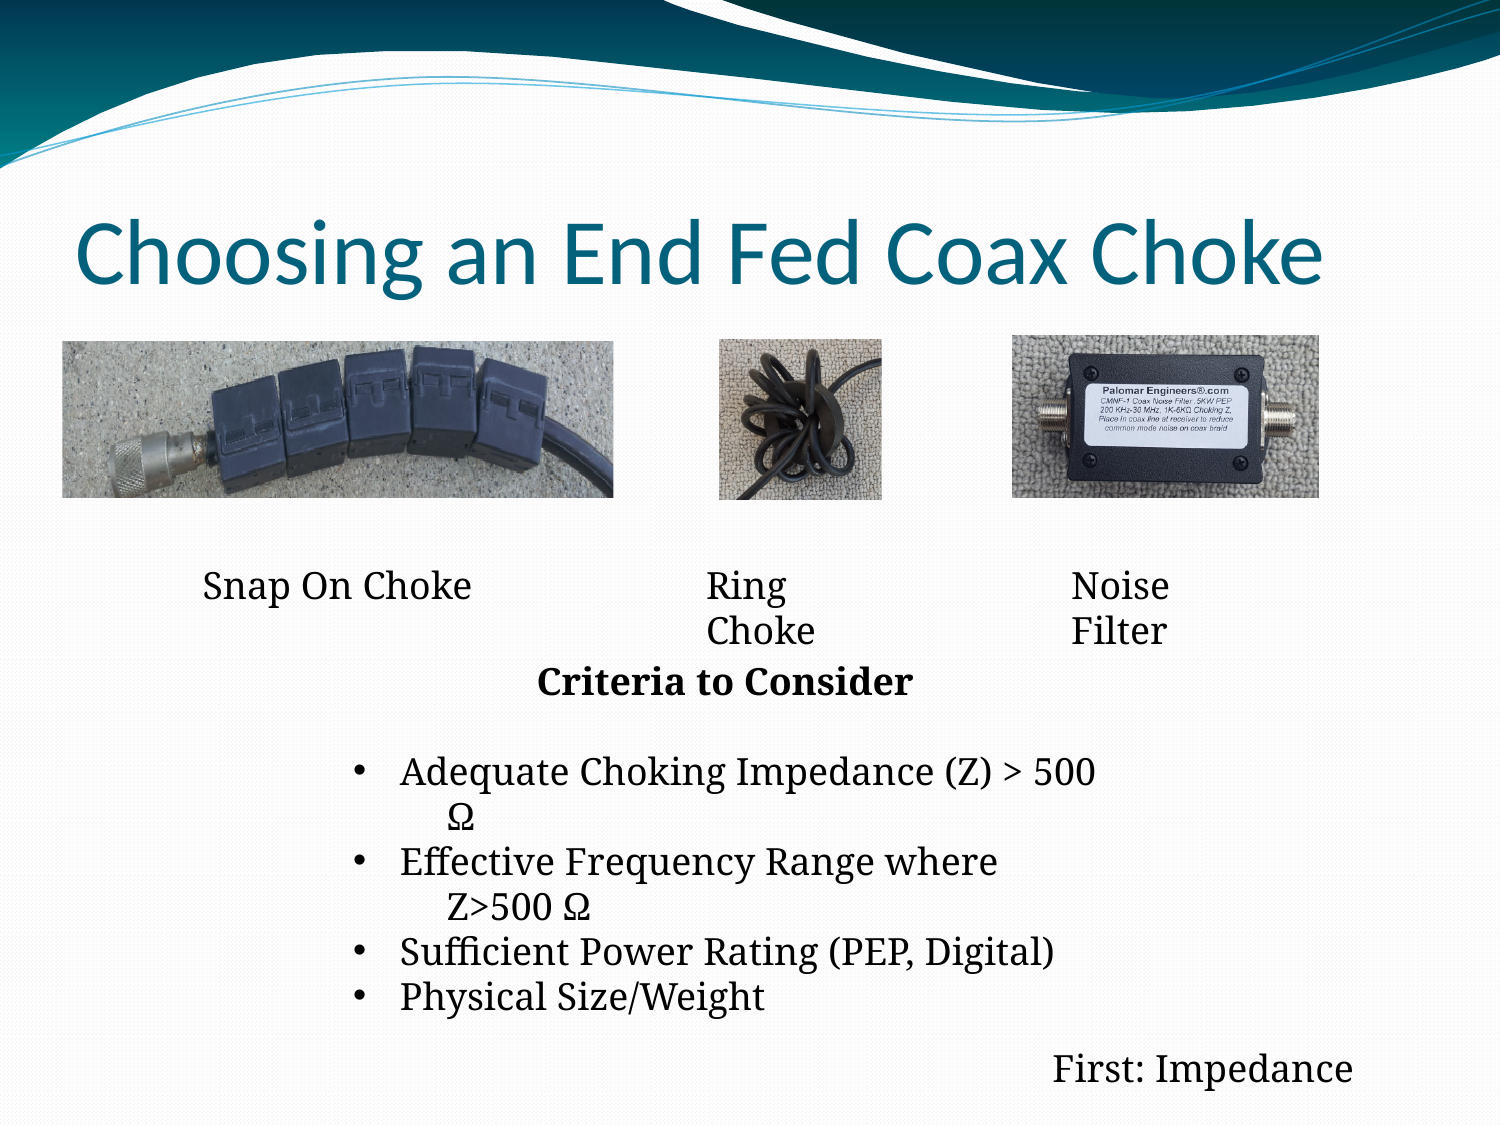

# Choosing an End Fed Coax Choke
Snap On Choke
Ring Choke
Noise Filter
Criteria to Consider
Adequate Choking Impedance (Z) > 500 Ω
Effective Frequency Range where Z>500 Ω
Sufficient Power Rating (PEP, Digital)
Physical Size/Weight
First: Impedance